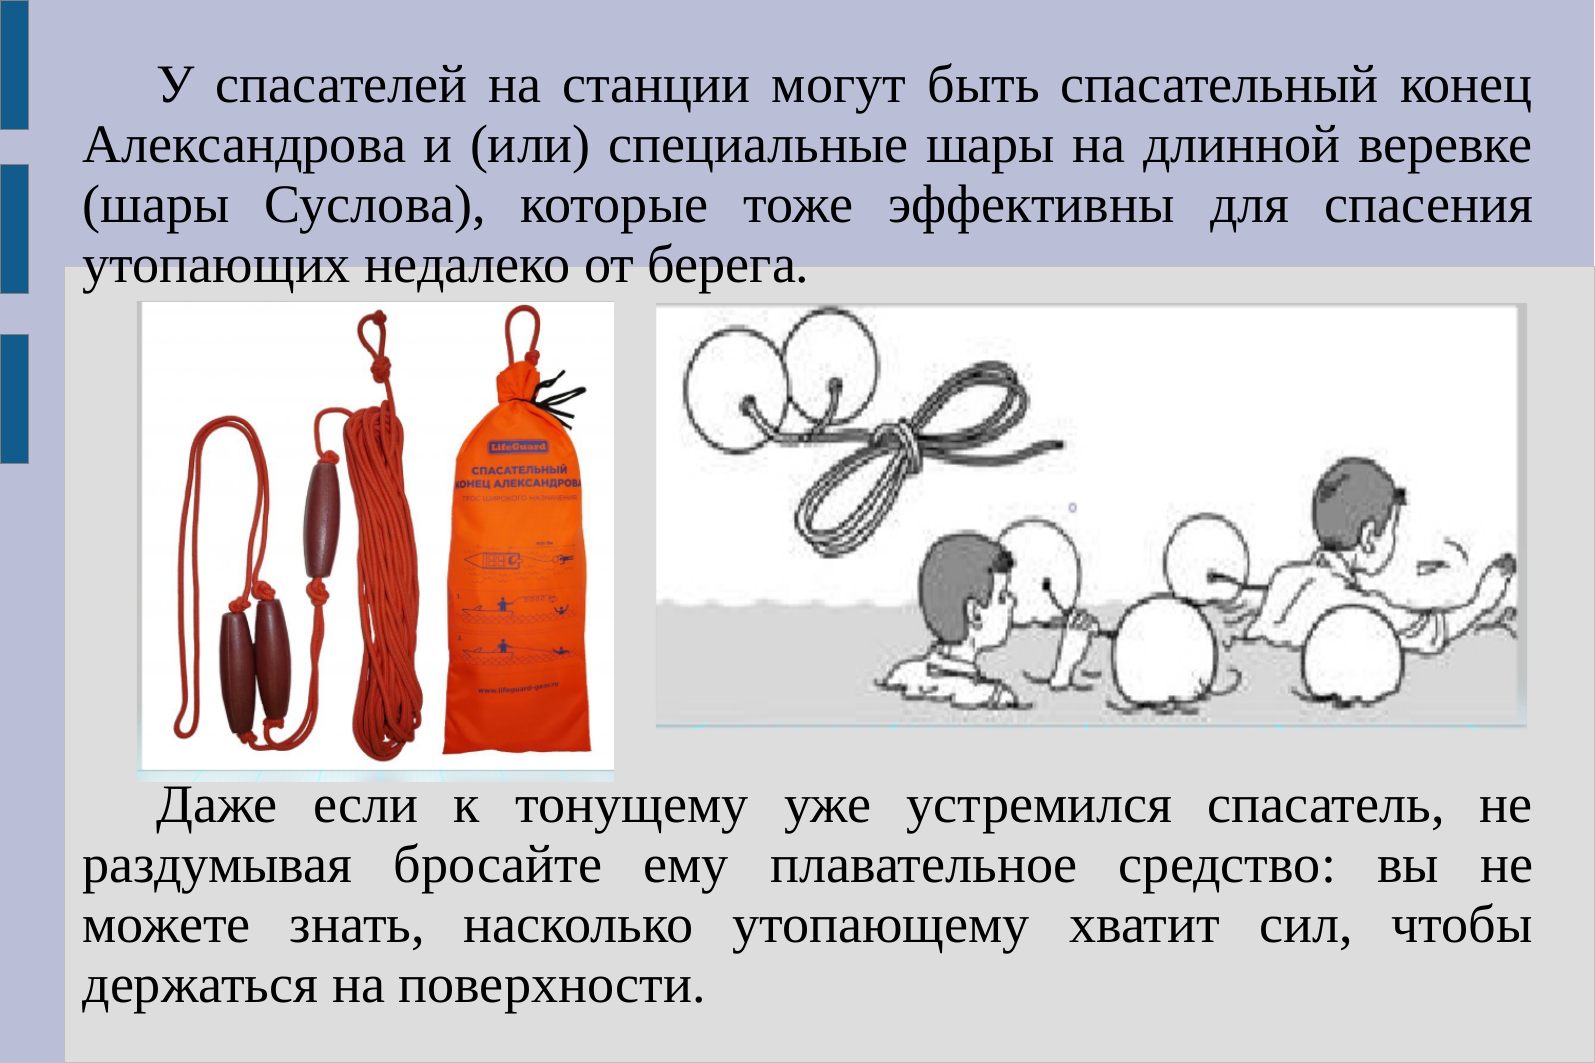

У спасателей на станции могут быть спасательный конец Александрова и (или) специальные шары на длинной веревке (шары Суслова), которые тоже эффективны для спасения утопающих недалеко от берега.
	Даже если к тонущему уже устремился спасатель, не раздумывая бросайте ему плавательное средство: вы не можете знать, насколько утопающему хватит сил, чтобы держаться на поверхности.